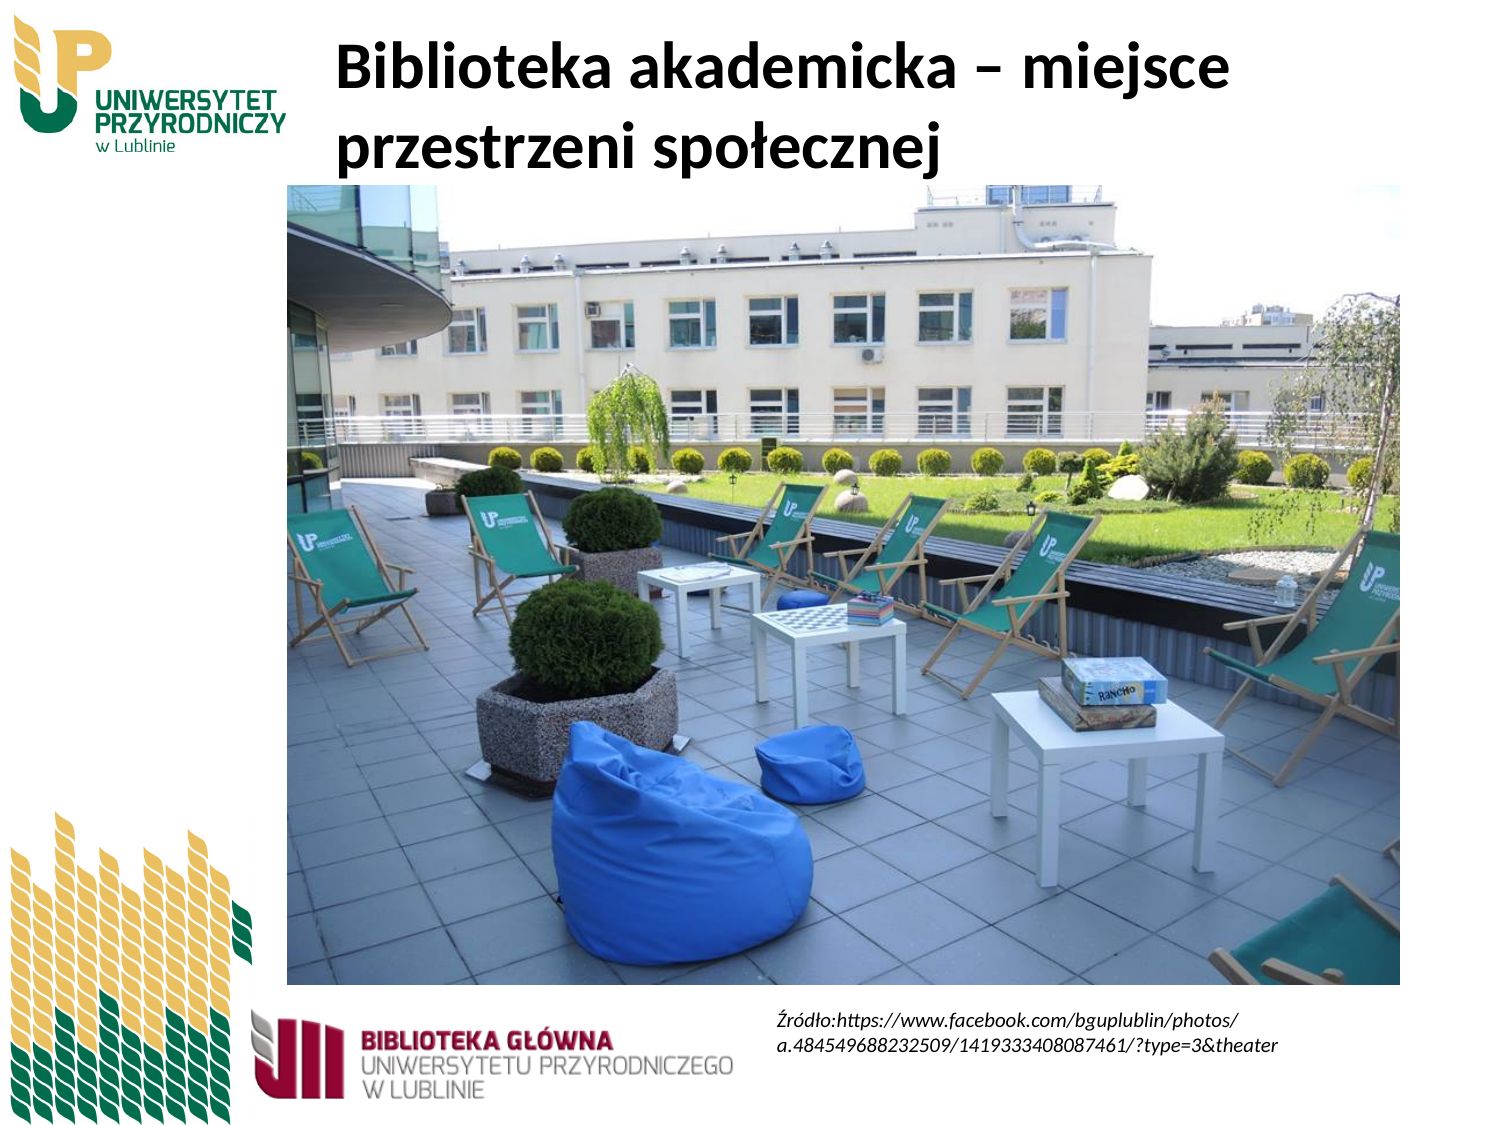

Biblioteka akademicka – miejsce przestrzeni społecznej
Źródło:https://www.facebook.com/bguplublin/photos/a.484549688232509/1419333408087461/?type=3&theater